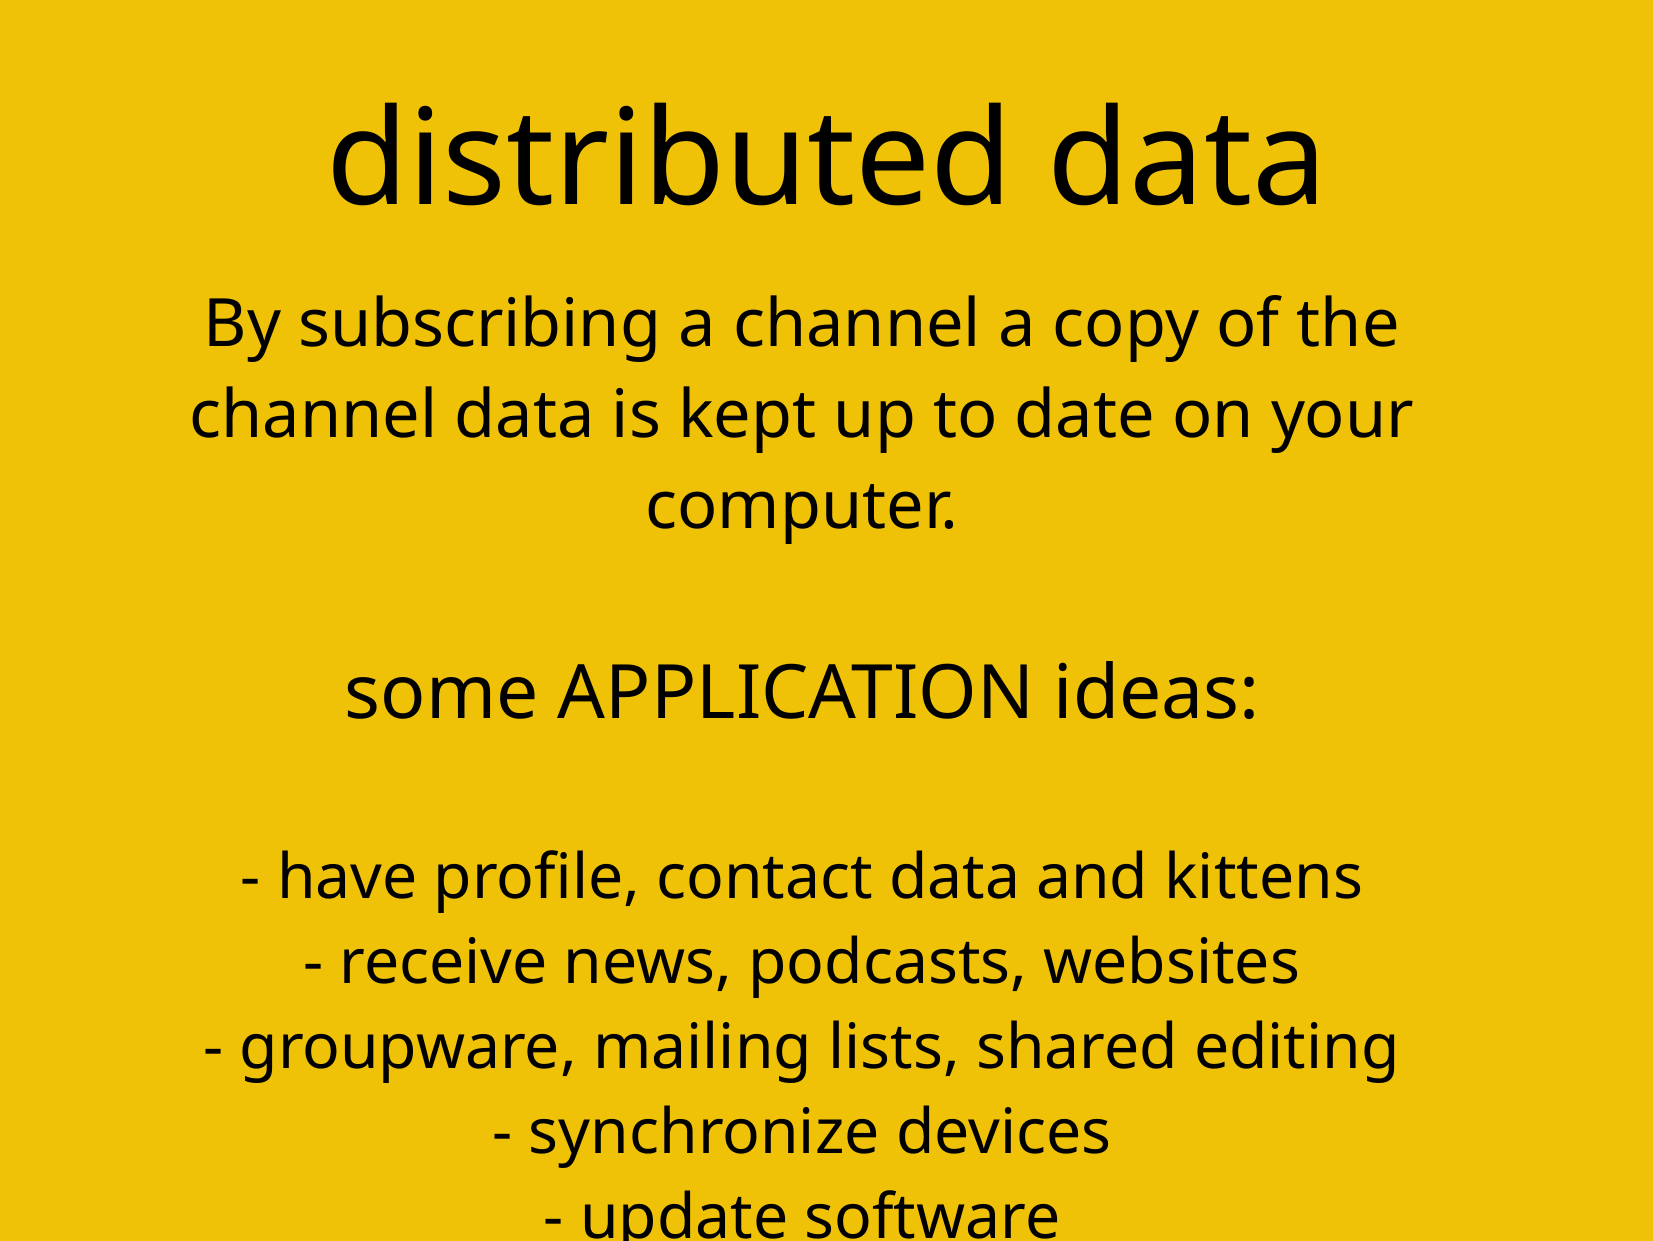

# distributed data
By subscribing a channel a copy of the channel data is kept up to date on your computer.
some APPLICATION ideas:
- have profile, contact data and kittens
- receive news, podcasts, websites
- groupware, mailing lists, shared editing
- synchronize devices
- update software